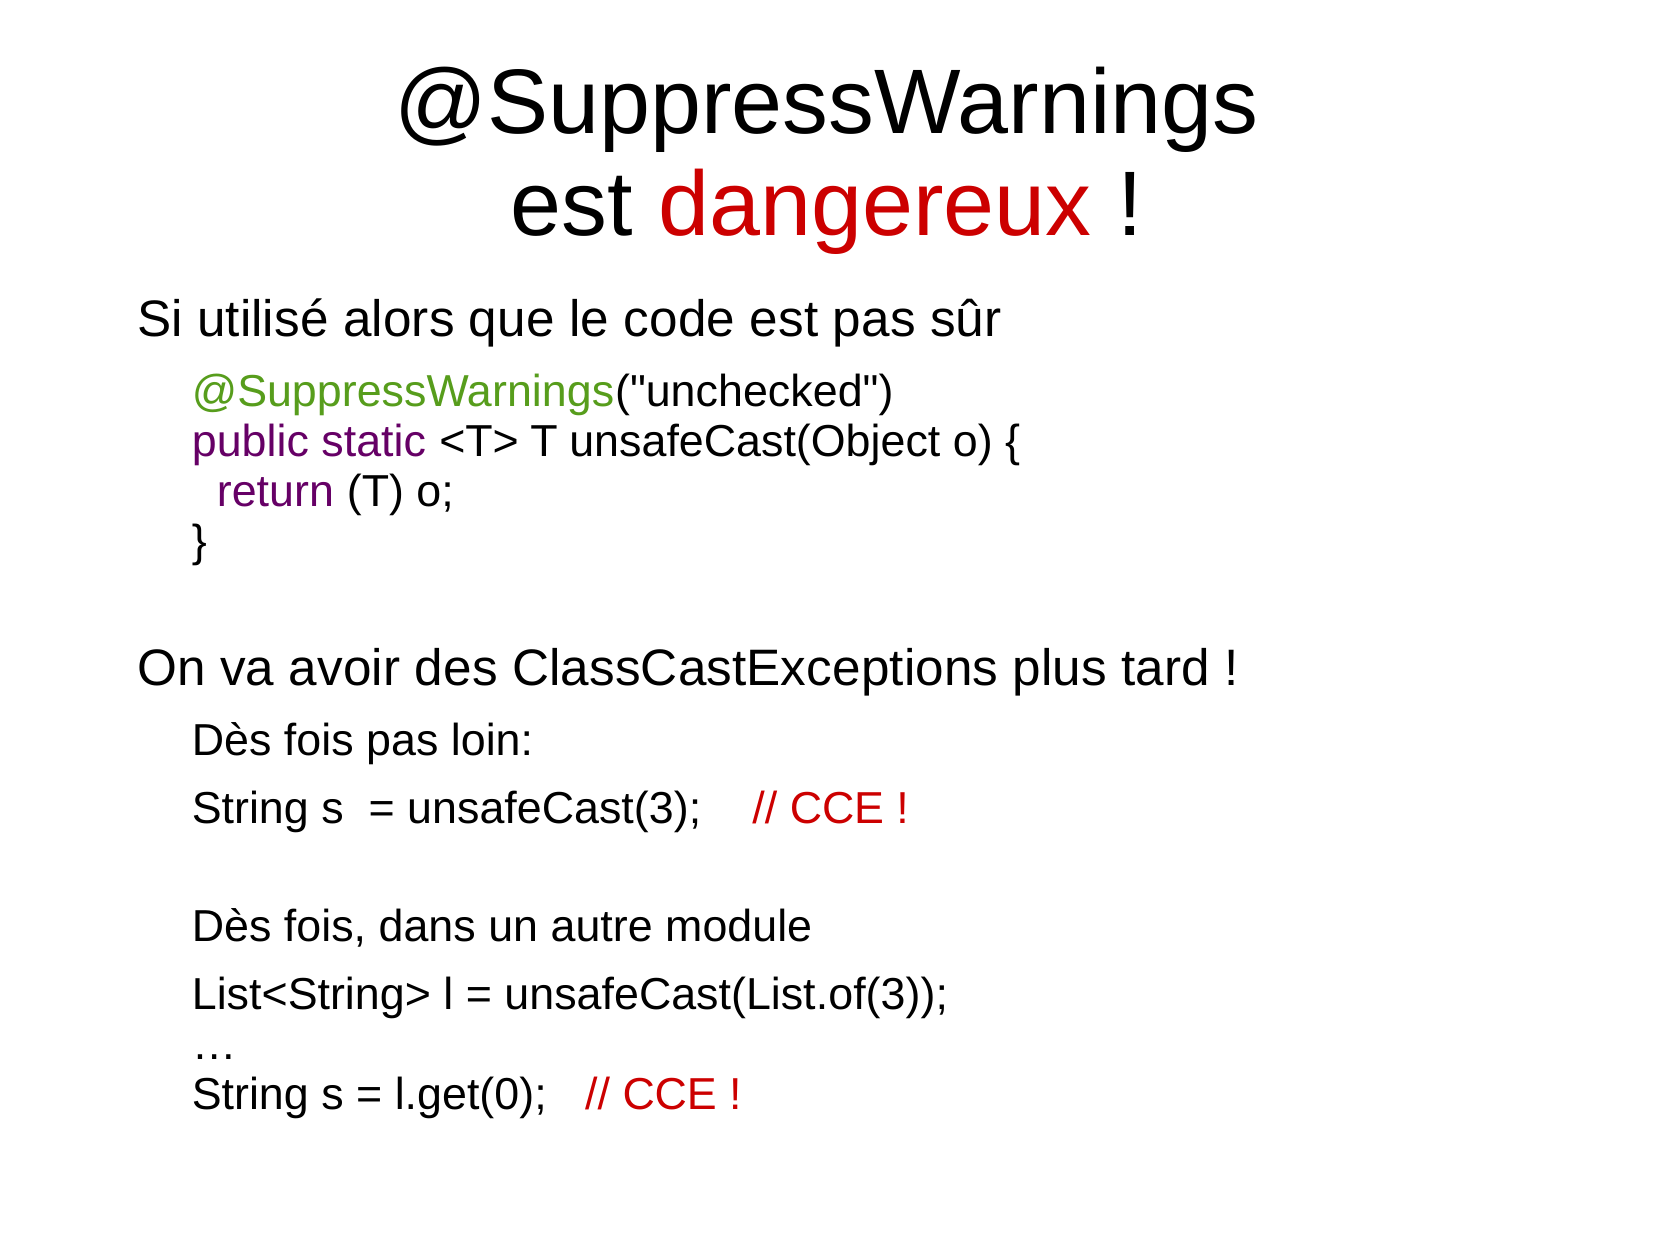

# @SuppressWarnings est dangereux !
Si utilisé alors que le code est pas sûr
@SuppressWarnings("unchecked")
public static <T> T unsafeCast(Object o) {
 return (T) o;
}
On va avoir des ClassCastExceptions plus tard !
Dès fois pas loin:
String s = unsafeCast(3); // CCE !
Dès fois, dans un autre module
List<String> l = unsafeCast(List.of(3));
…
String s = l.get(0); // CCE !